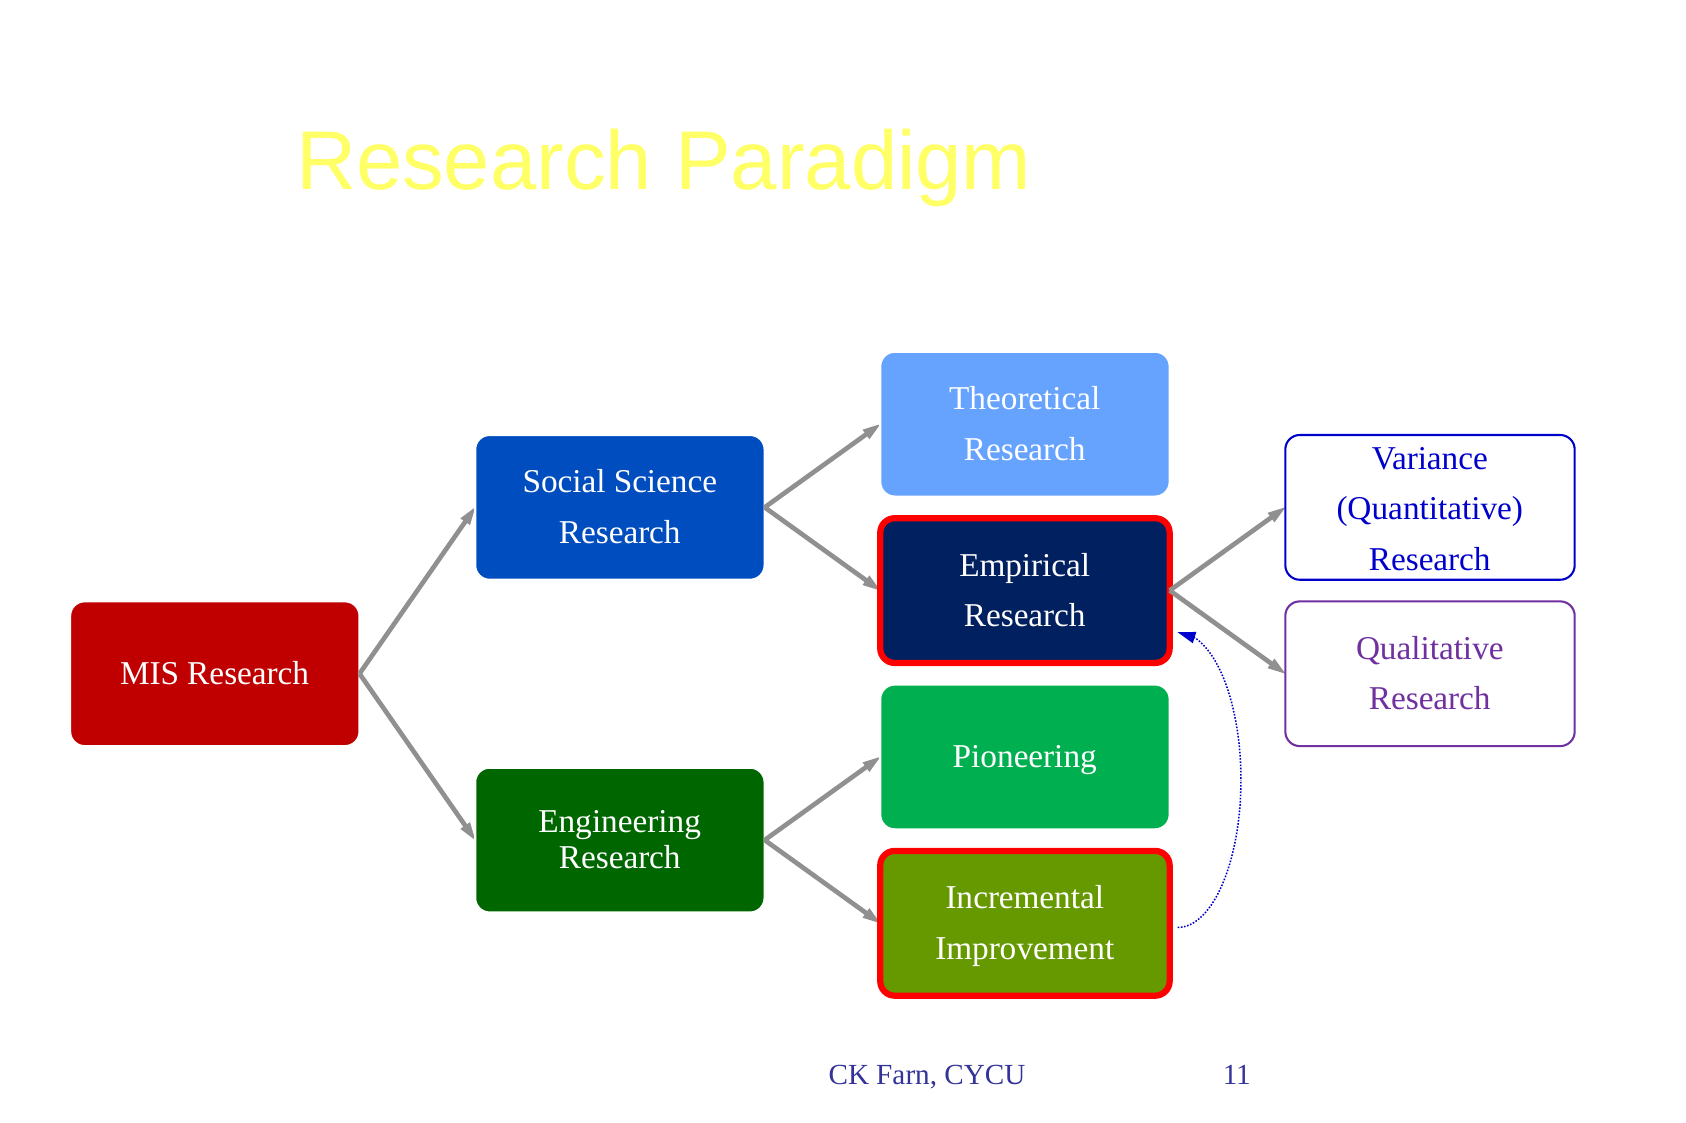

# Research Paradigm
Theoretical
Research
Social Science
Research
Variance
(Quantitative)
Research
Empirical
Research
MIS Research
Qualitative
Research
Pioneering
Engineering Research
Incremental
Improvement
CK Farn, CYCU